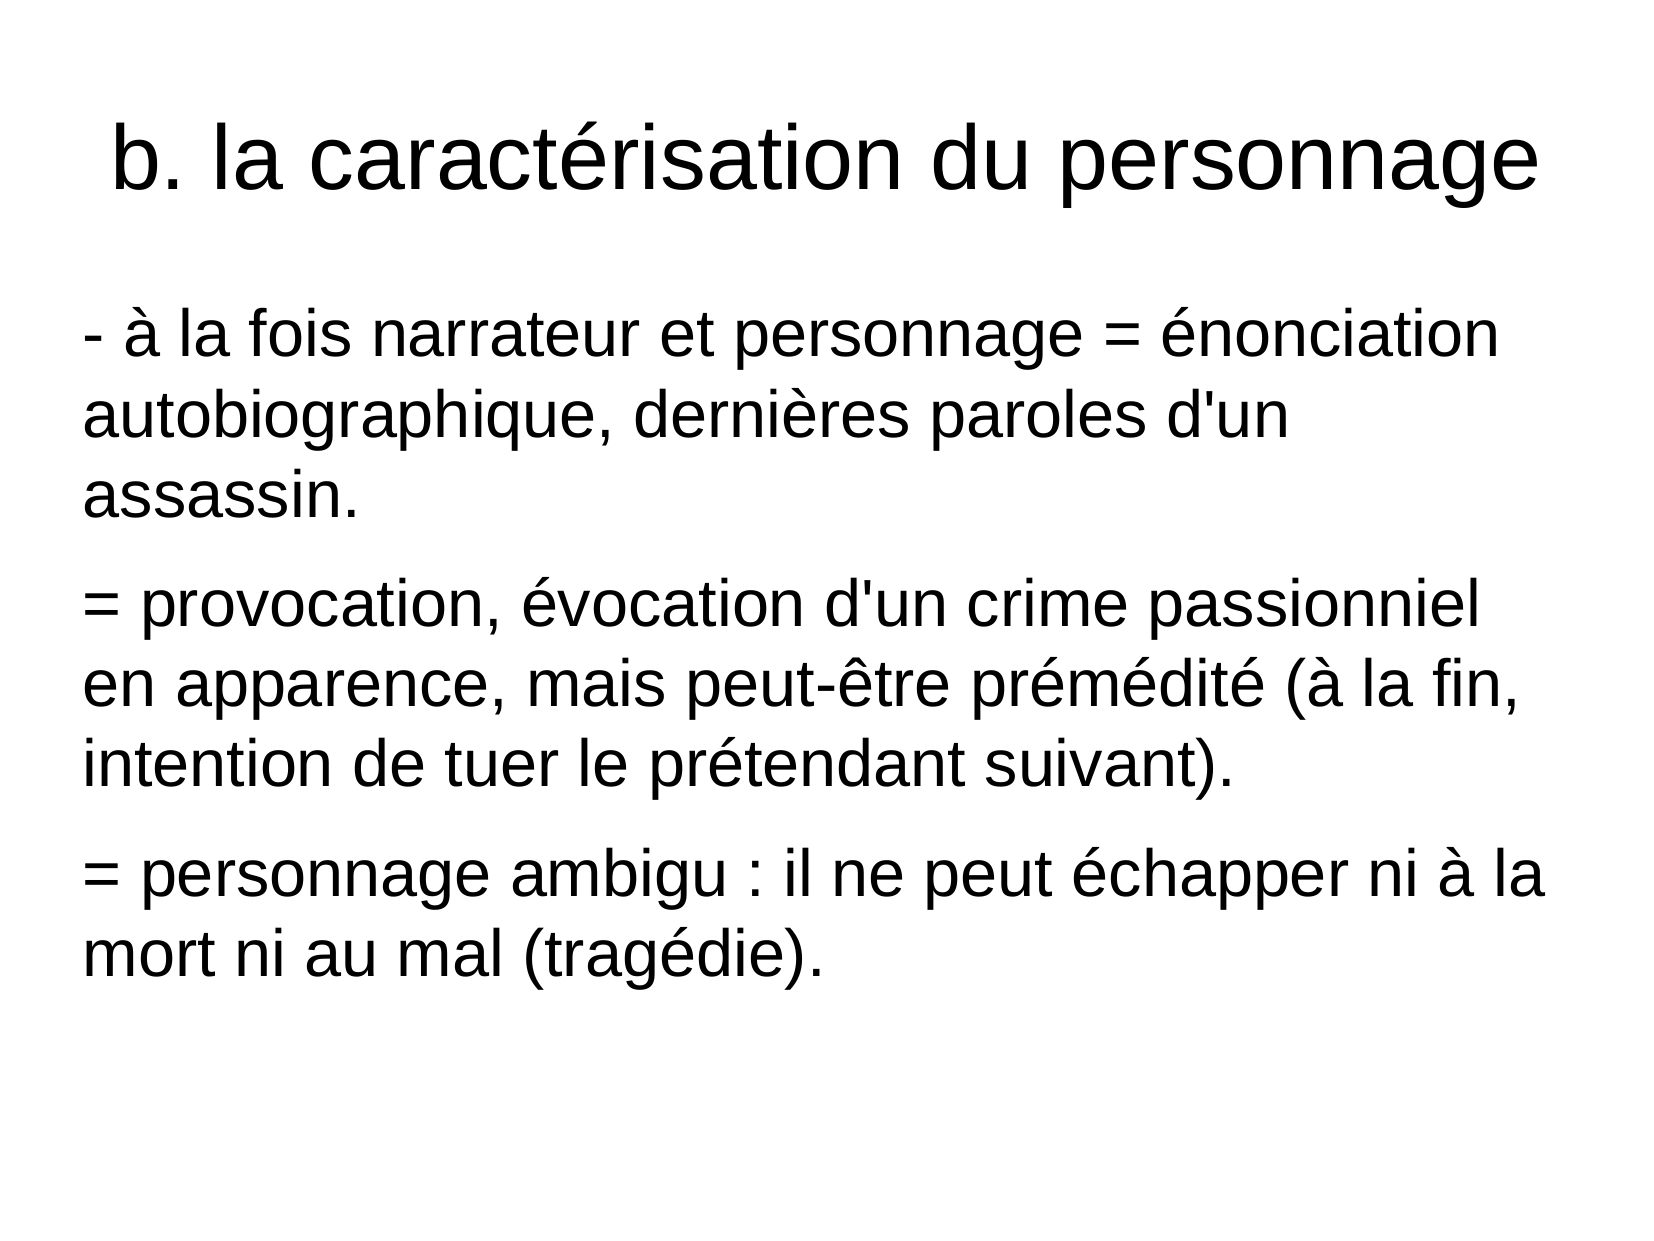

# b. la caractérisation du personnage
- à la fois narrateur et personnage = énonciation autobiographique, dernières paroles d'un assassin.
= provocation, évocation d'un crime passionniel en apparence, mais peut-être prémédité (à la fin, intention de tuer le prétendant suivant).
= personnage ambigu : il ne peut échapper ni à la mort ni au mal (tragédie).